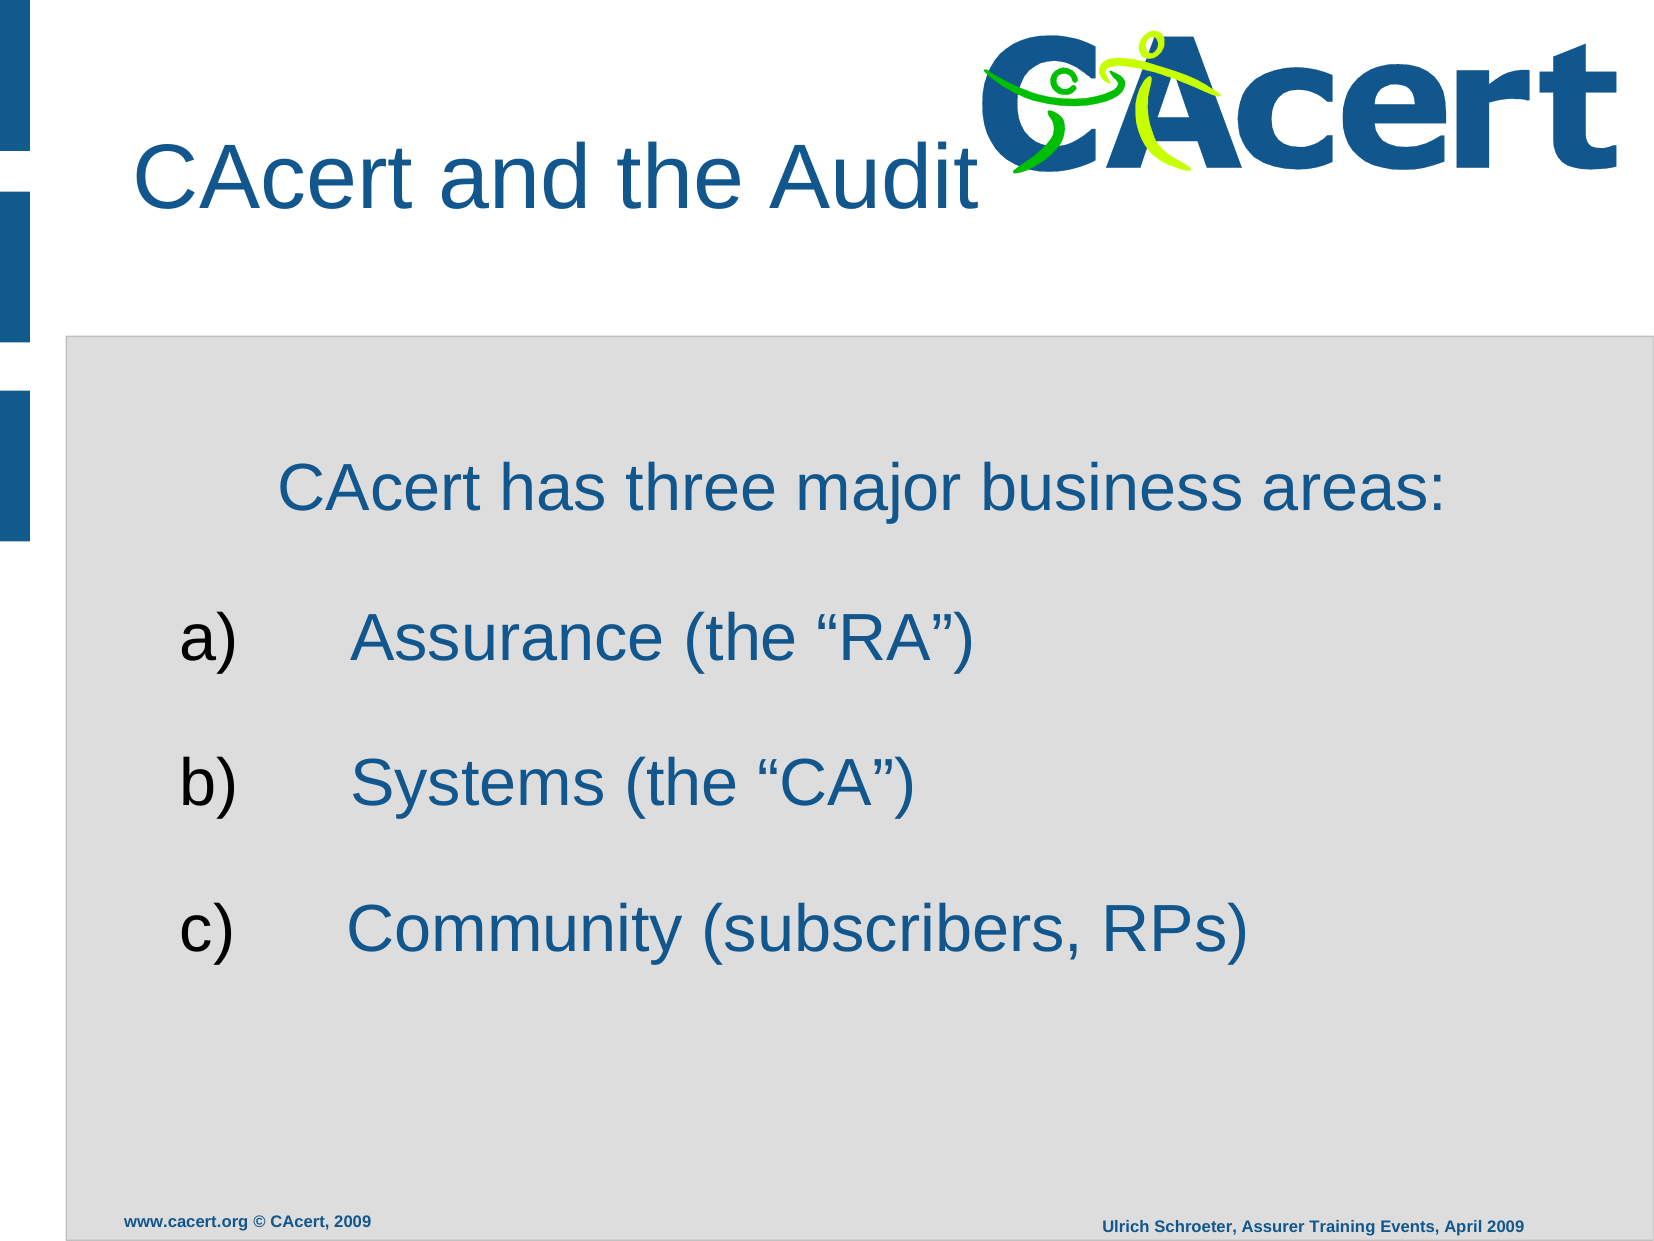

CAcert and the Audit
 CAcert has three major business areas:
 Assurance (the “RA”)
 Systems (the “CA”)
 Community (subscribers, RPs)